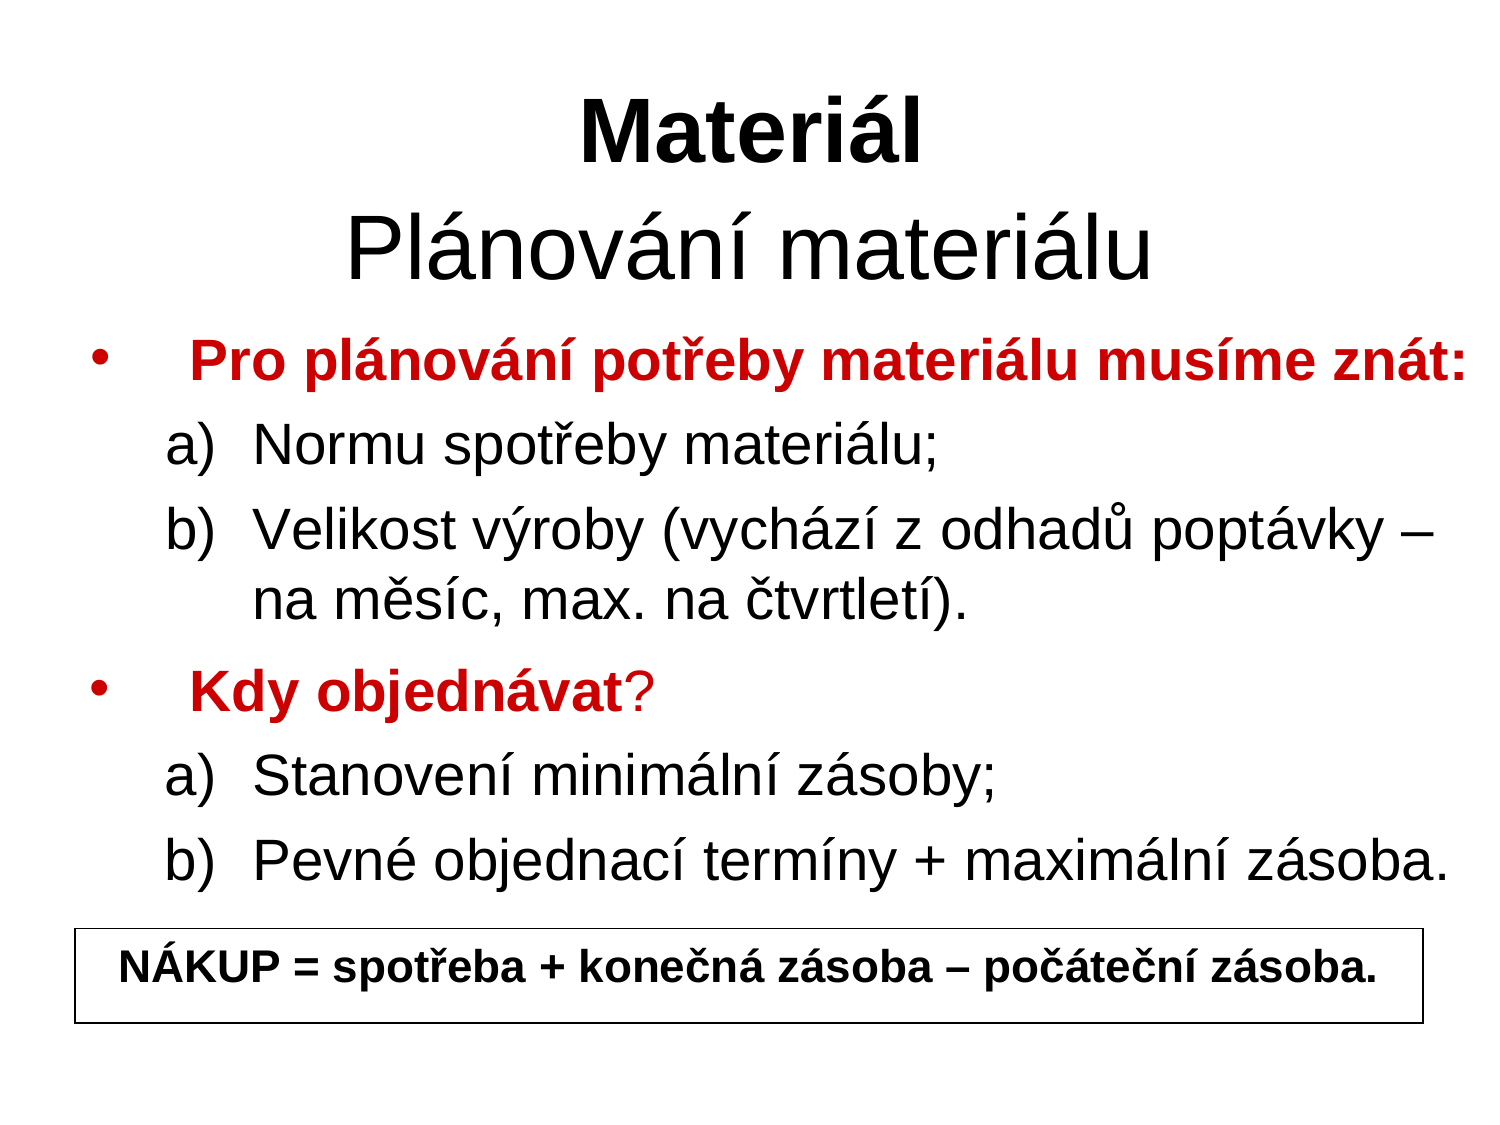

Materiál
# Plánování materiálu
Pro plánování potřeby materiálu musíme znát:
Normu spotřeby materiálu;
Velikost výroby (vychází z odhadů poptávky – na měsíc, max. na čtvrtletí).
Kdy objednávat?
Stanovení minimální zásoby;
Pevné objednací termíny + maximální zásoba.
NÁKUP = spotřeba + konečná zásoba – počáteční zásoba.